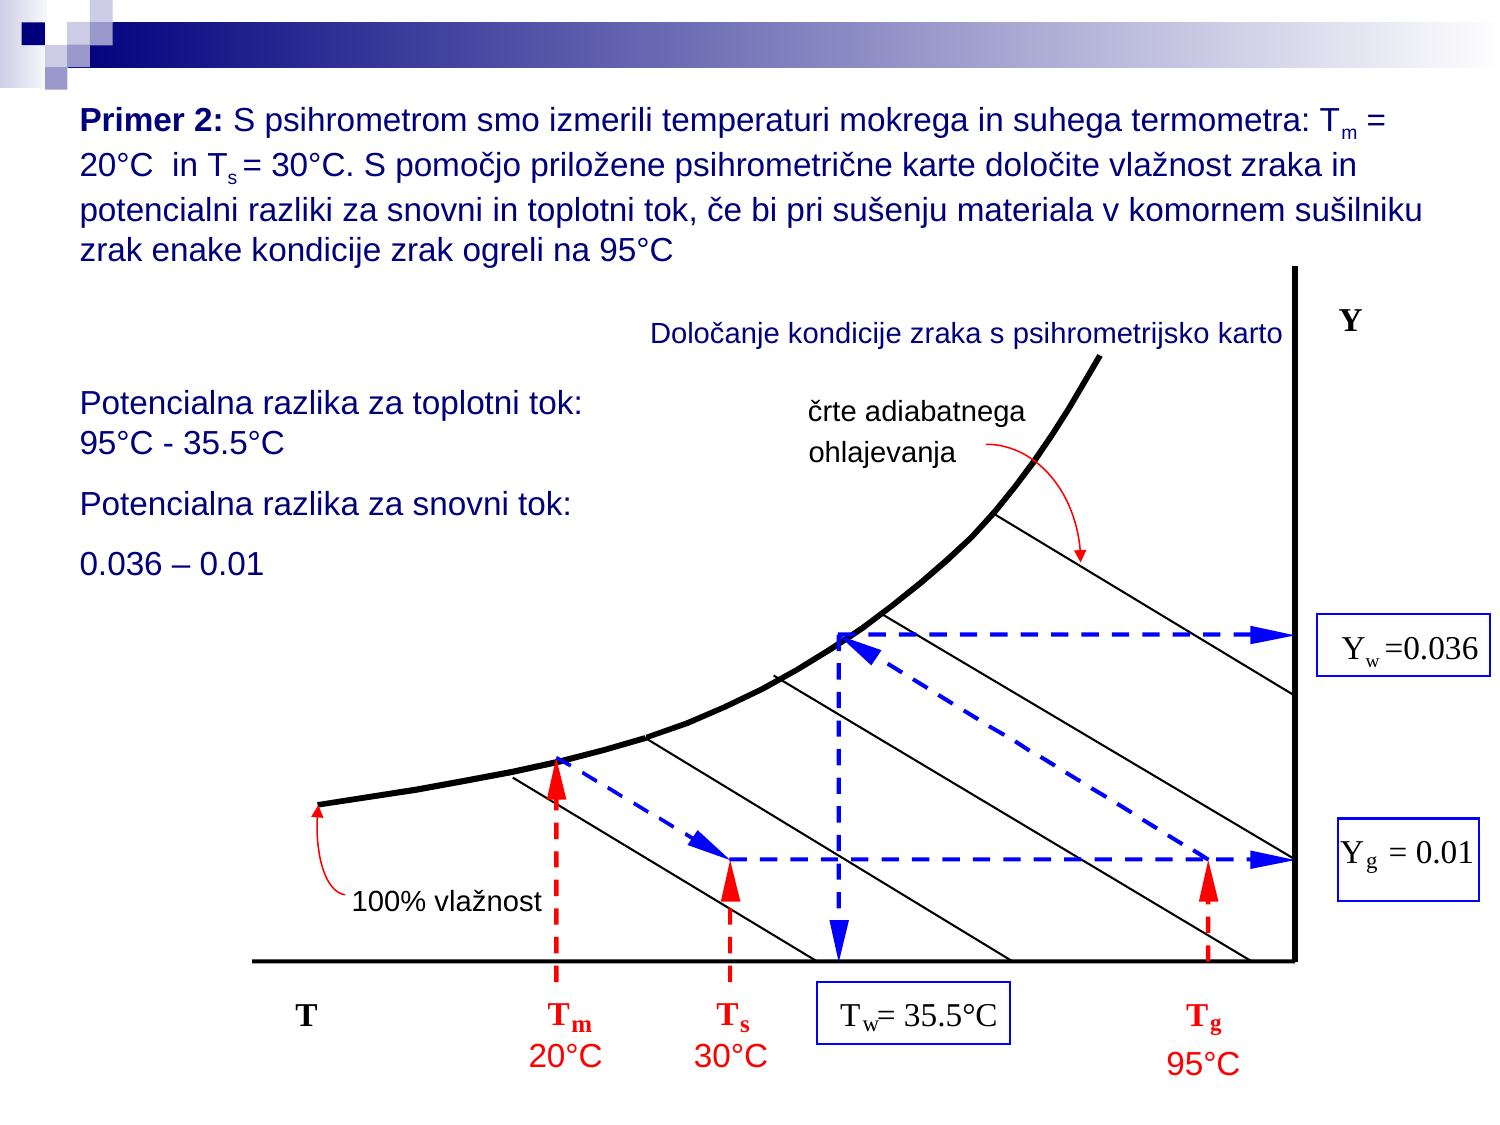

Primer 2: S psihrometrom smo izmerili temperaturi mokrega in suhega termometra: Tm = 20°C in Ts = 30°C. S pomočjo priložene psihrometrične karte določite vlažnost zraka in potencialni razliki za snovni in toplotni tok, če bi pri sušenju materiala v komornem sušilniku zrak enake kondicije zrak ogreli na 95°C
Y
Določanje kondicije zraka s psihrometrijsko karto
Potencialna razlika za toplotni tok: 95°C - 35.5°C
Potencialna razlika za snovni tok:
0.036 – 0.01
črte adiabatnega
ohlajevanja
Yw =0.036
Y = 0.01
g
 100% vlažnost
T
T
T
T
T = 35.5°C
m
s
g
w
20°C
30°C
95°C